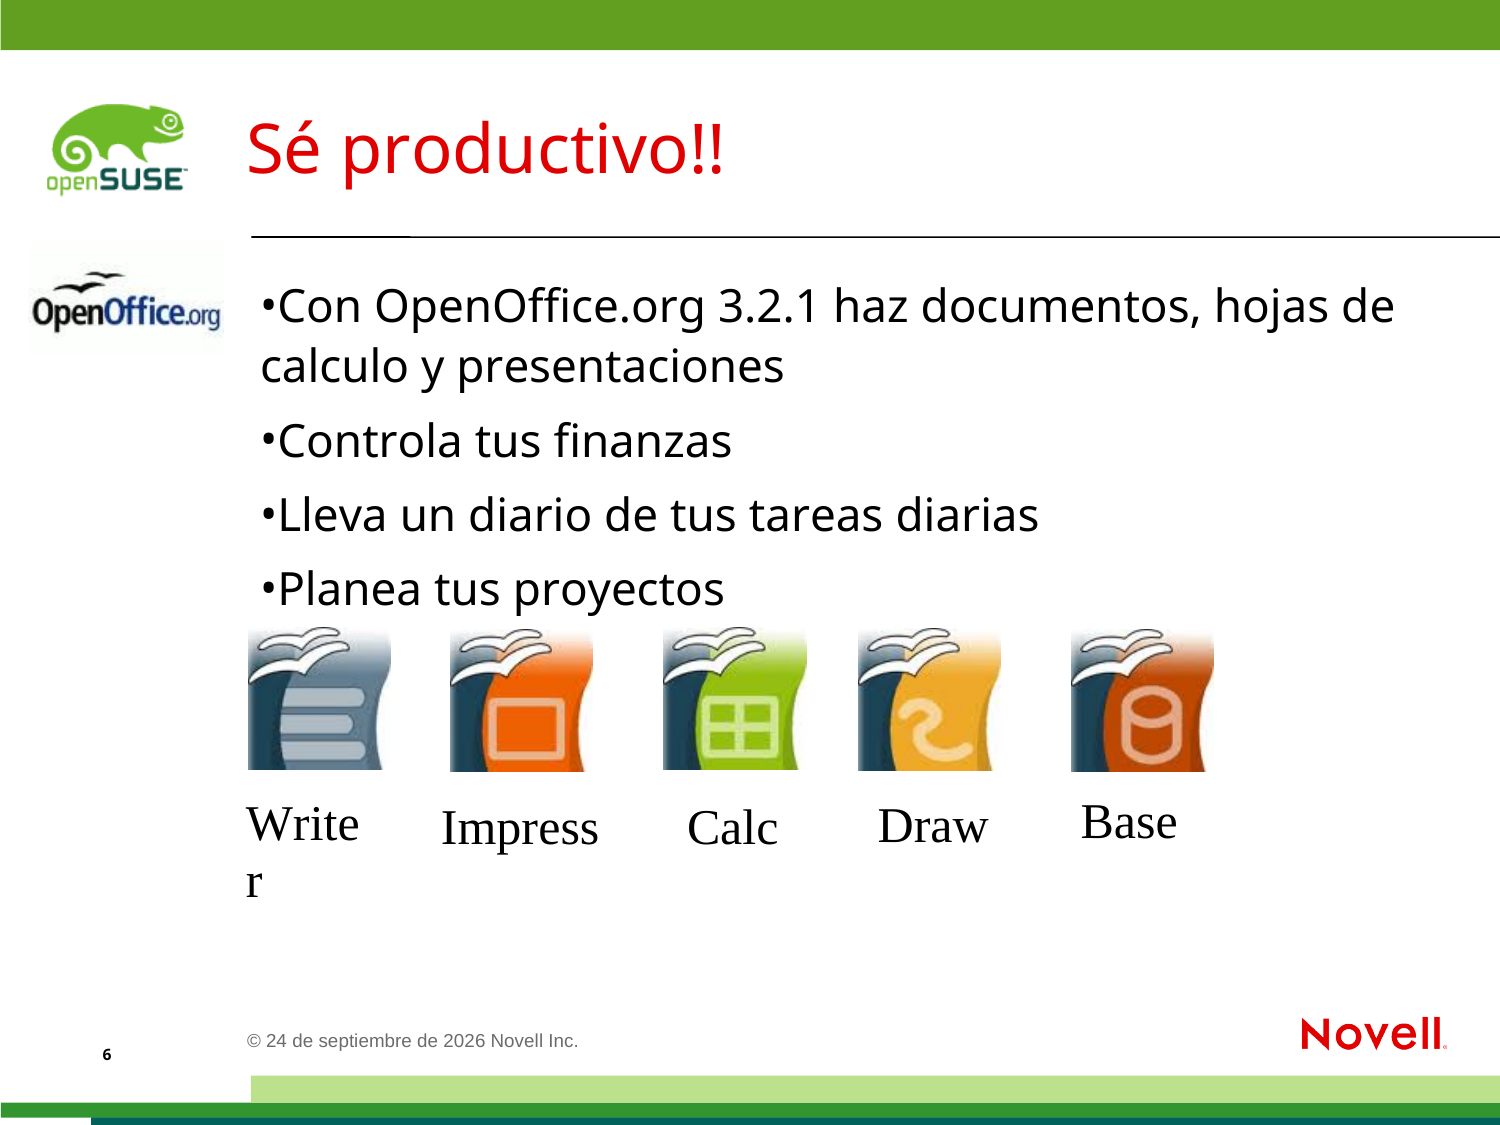

# Sé productivo!!
Con OpenOffice.org 3.2.1 haz documentos, hojas de calculo y presentaciones
Controla tus finanzas
Lleva un diario de tus tareas diarias
Planea tus proyectos
Base
Writer
Draw
Impress
Calc